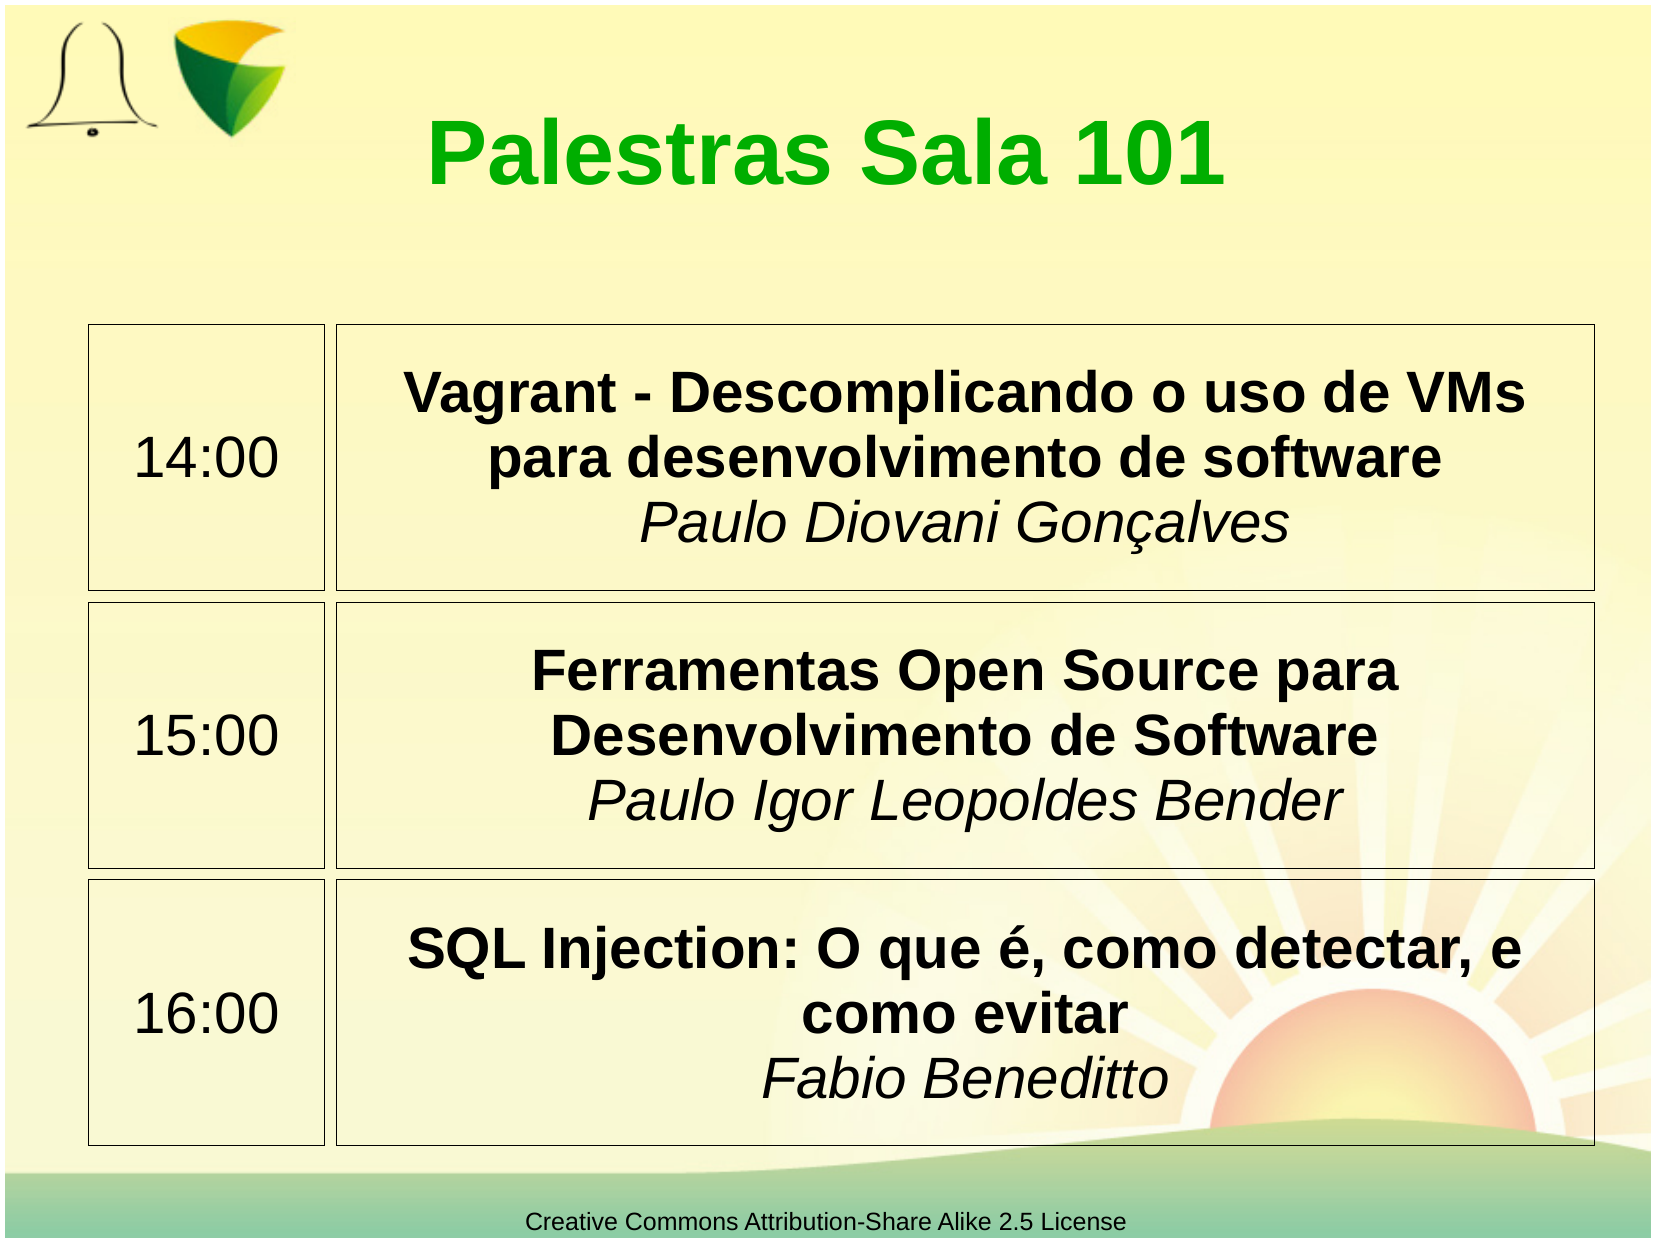

# Palestras Sala 101
14:00
Vagrant - Descomplicando o uso de VMs para desenvolvimento de software
Paulo Diovani Gonçalves
15:00
Ferramentas Open Source para Desenvolvimento de Software
Paulo Igor Leopoldes Bender
16:00
SQL Injection: O que é, como detectar, e como evitar
Fabio Beneditto